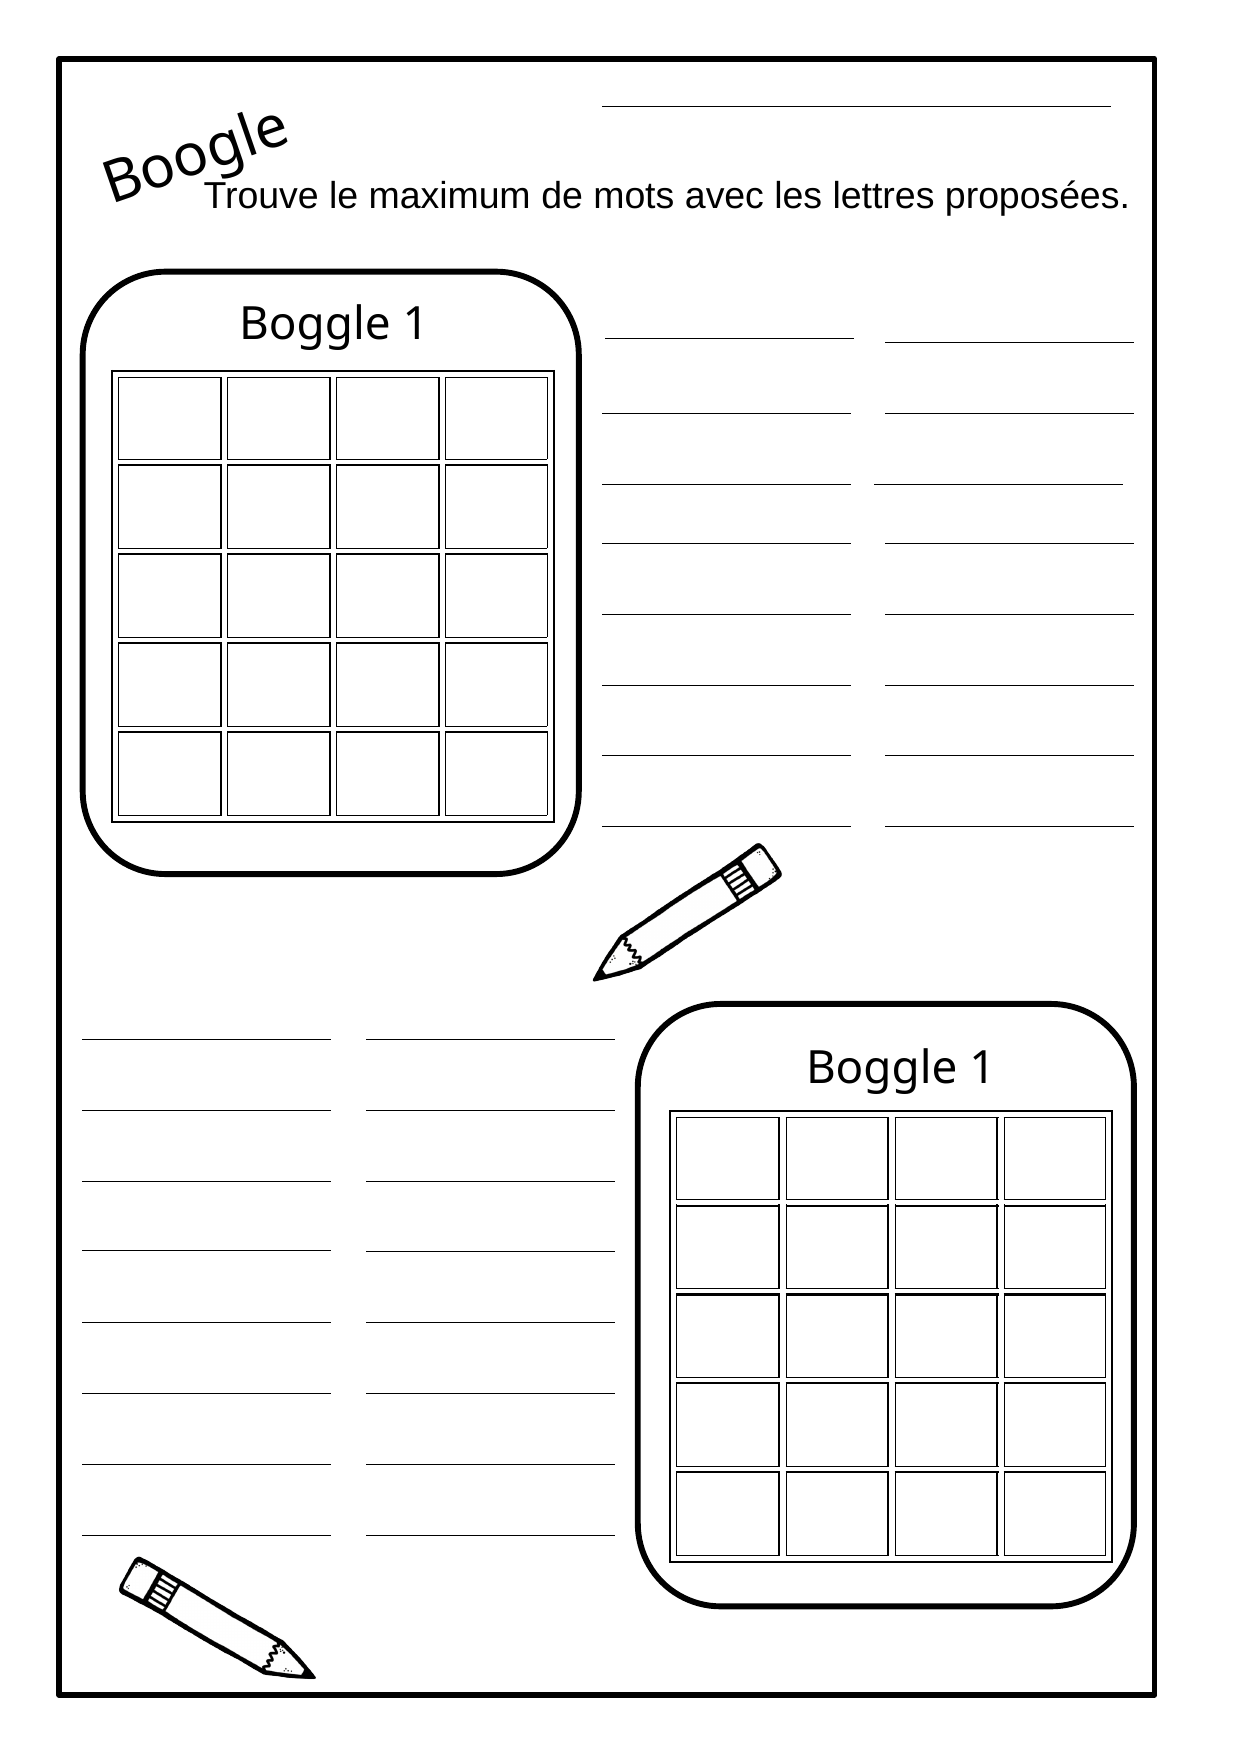

Boogle
Trouve le maximum de mots avec les lettres proposées.
Boggle 1
| | | | |
| --- | --- | --- | --- |
| | | | |
| | | | |
| | | | |
| | | | |
Boggle 1
| | | | |
| --- | --- | --- | --- |
| | | | |
| | | | |
| | | | |
| | | | |